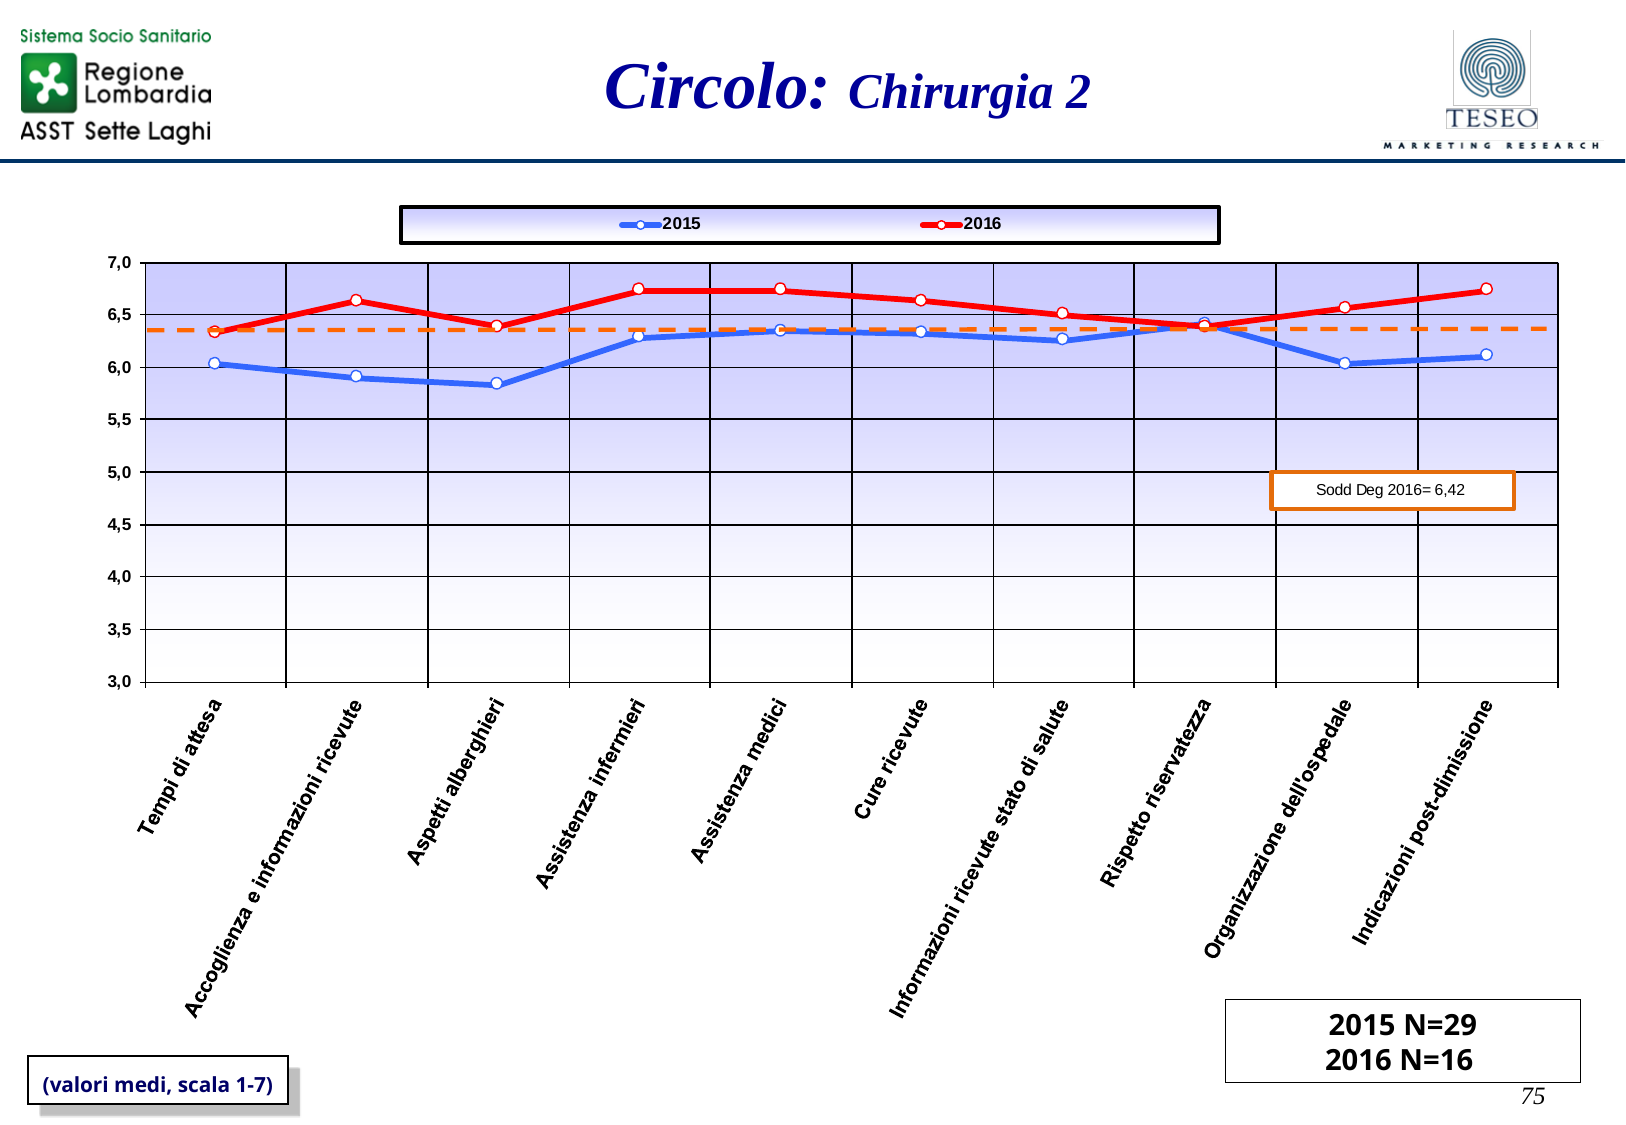

Circolo: Chirurgia 2
2015 N=29
2016 N=16
(valori medi, scala 1-7)